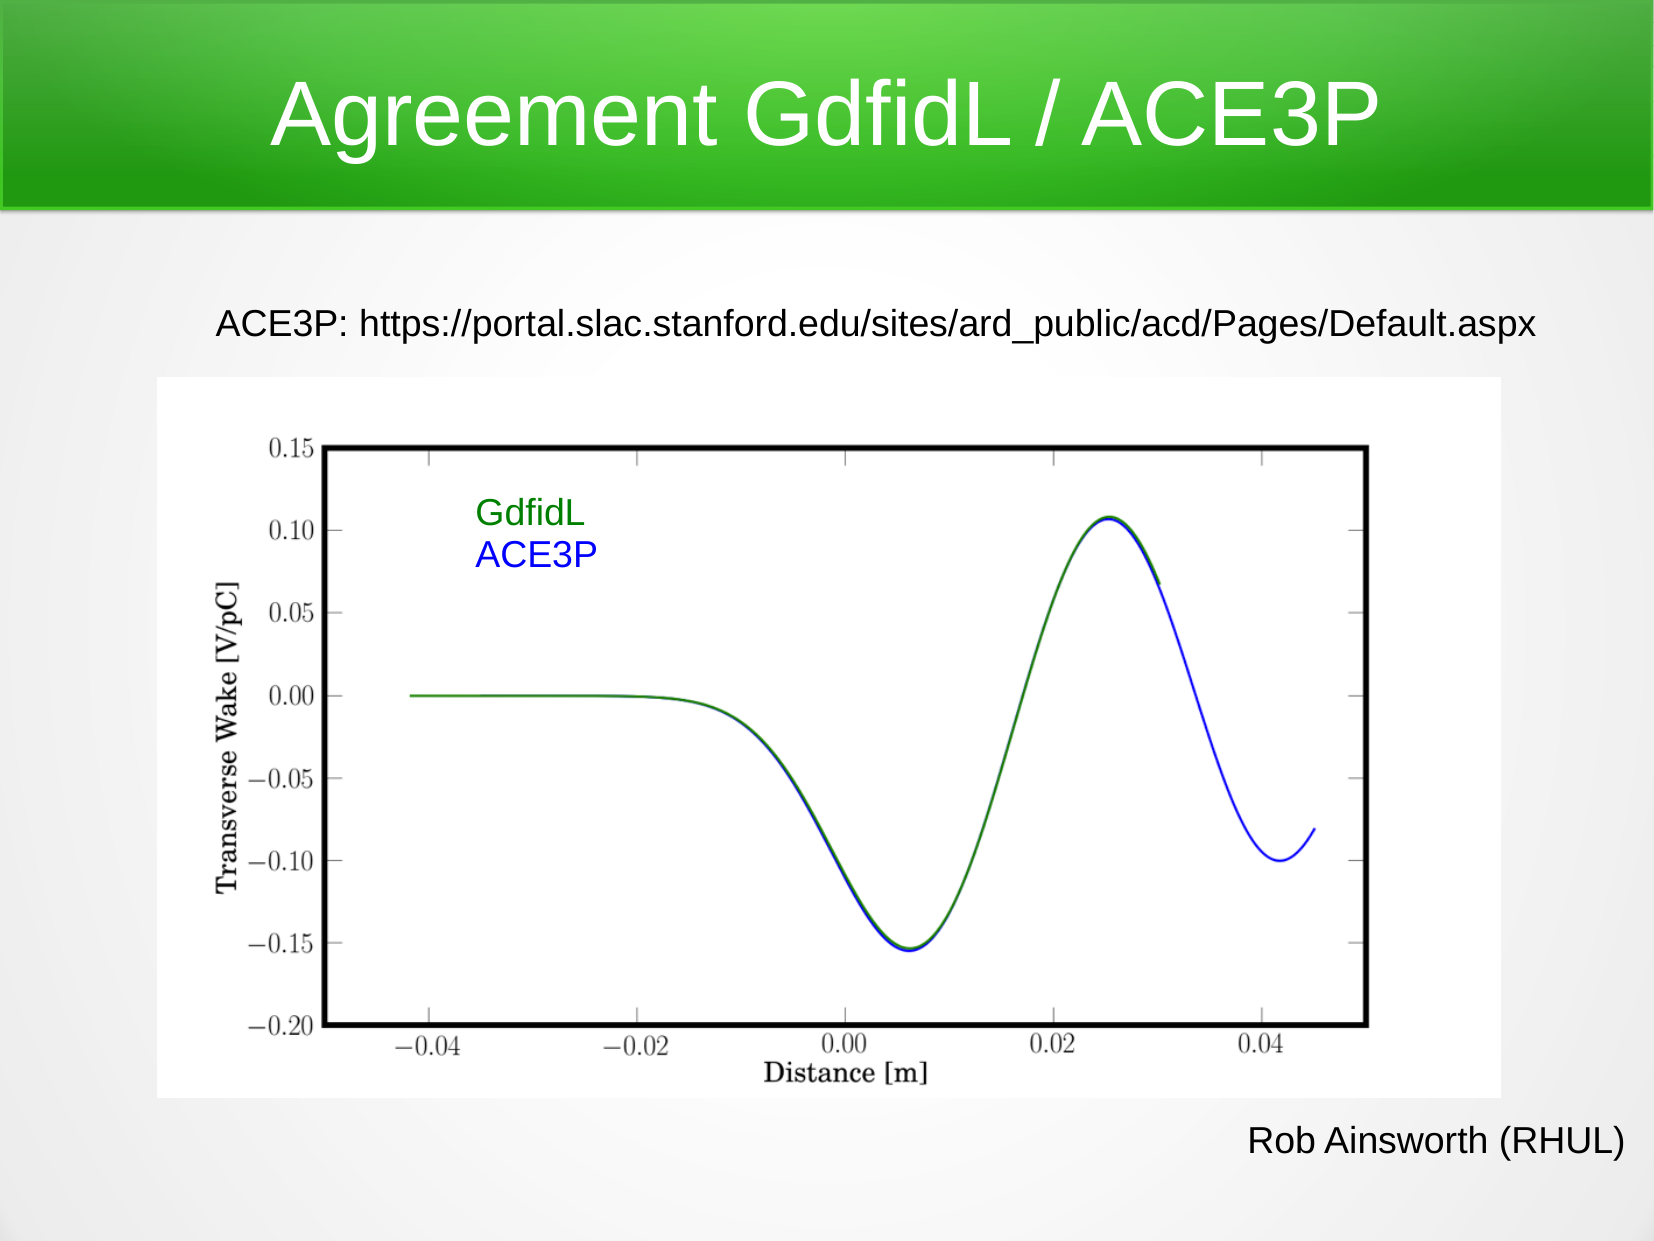

# Agreement GdfidL / ACE3P
ACE3P: https://portal.slac.stanford.edu/sites/ard_public/acd/Pages/Default.aspx
GdfidL
ACE3P
Rob Ainsworth (RHUL)